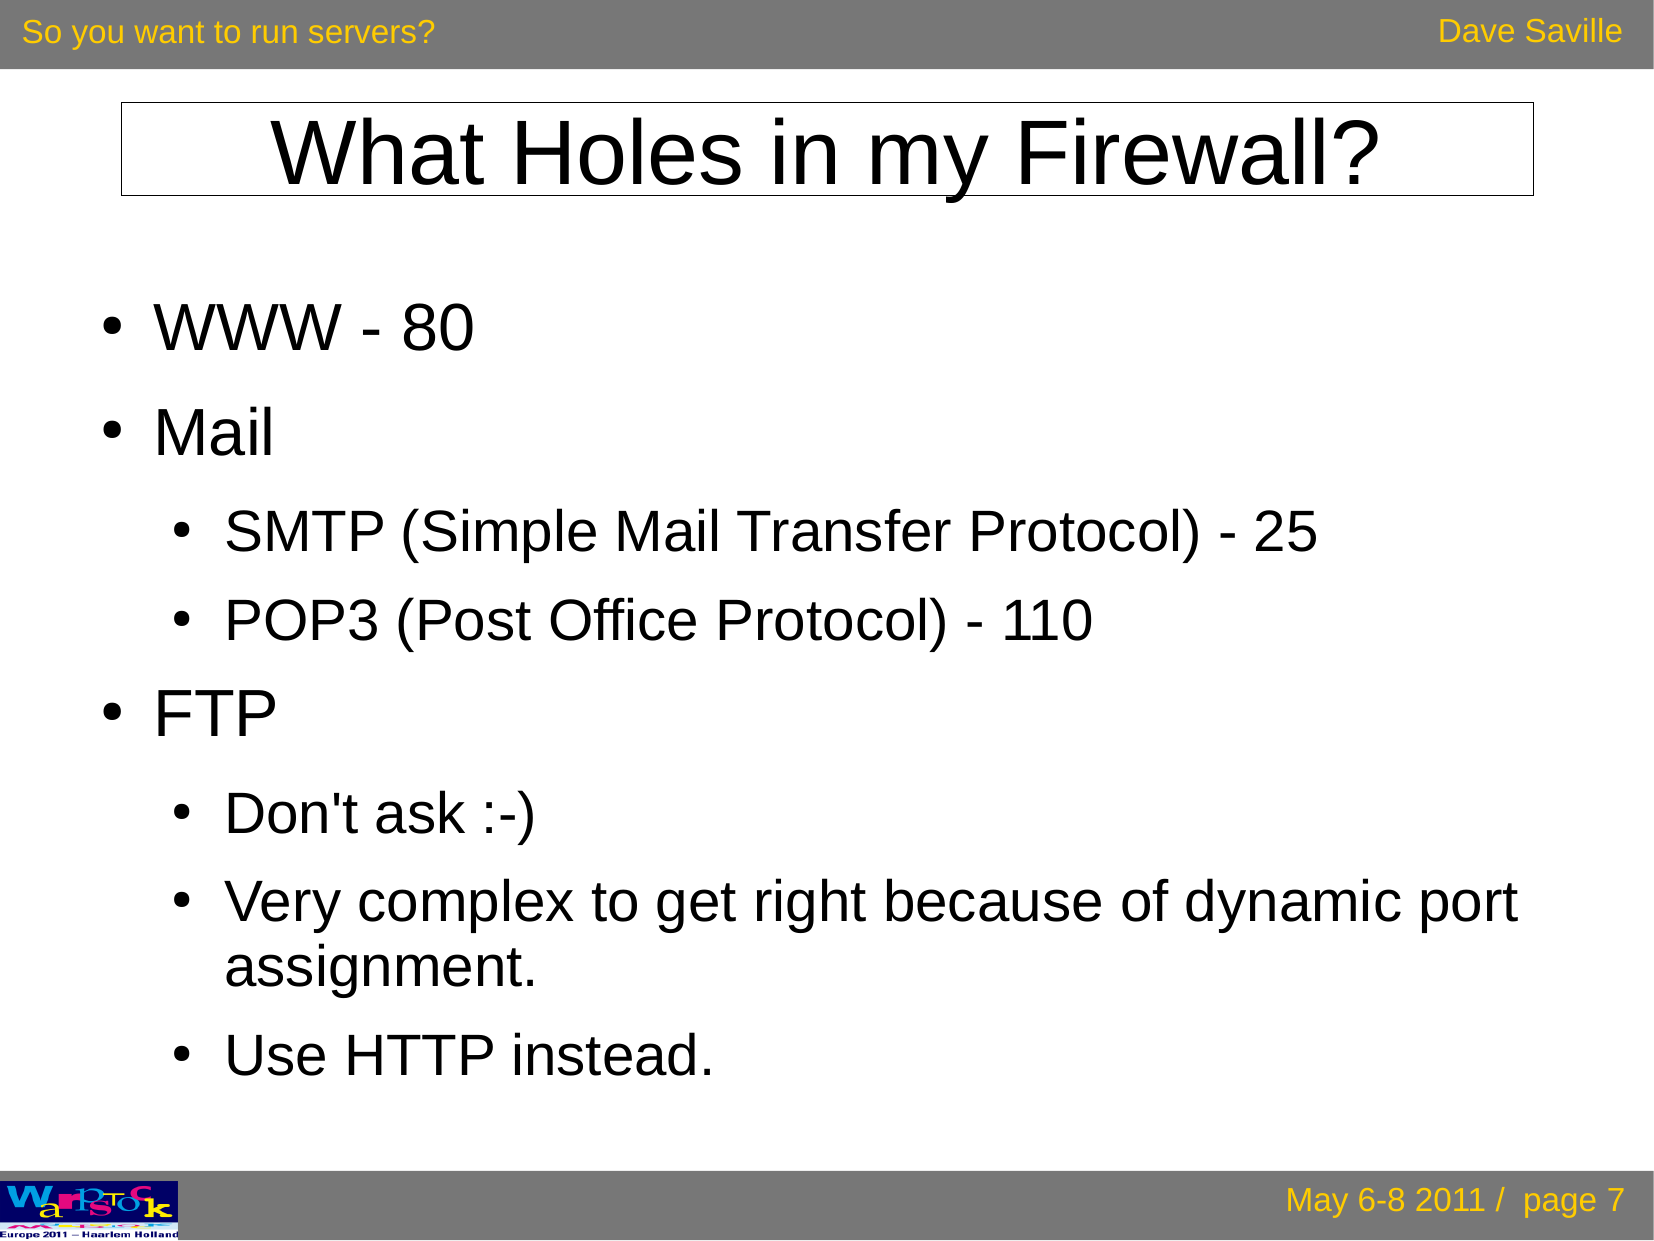

# What Holes in my Firewall?
WWW - 80
Mail
SMTP (Simple Mail Transfer Protocol) - 25
POP3 (Post Office Protocol) - 110
FTP
Don't ask :-)
Very complex to get right because of dynamic port assignment.
Use HTTP instead.